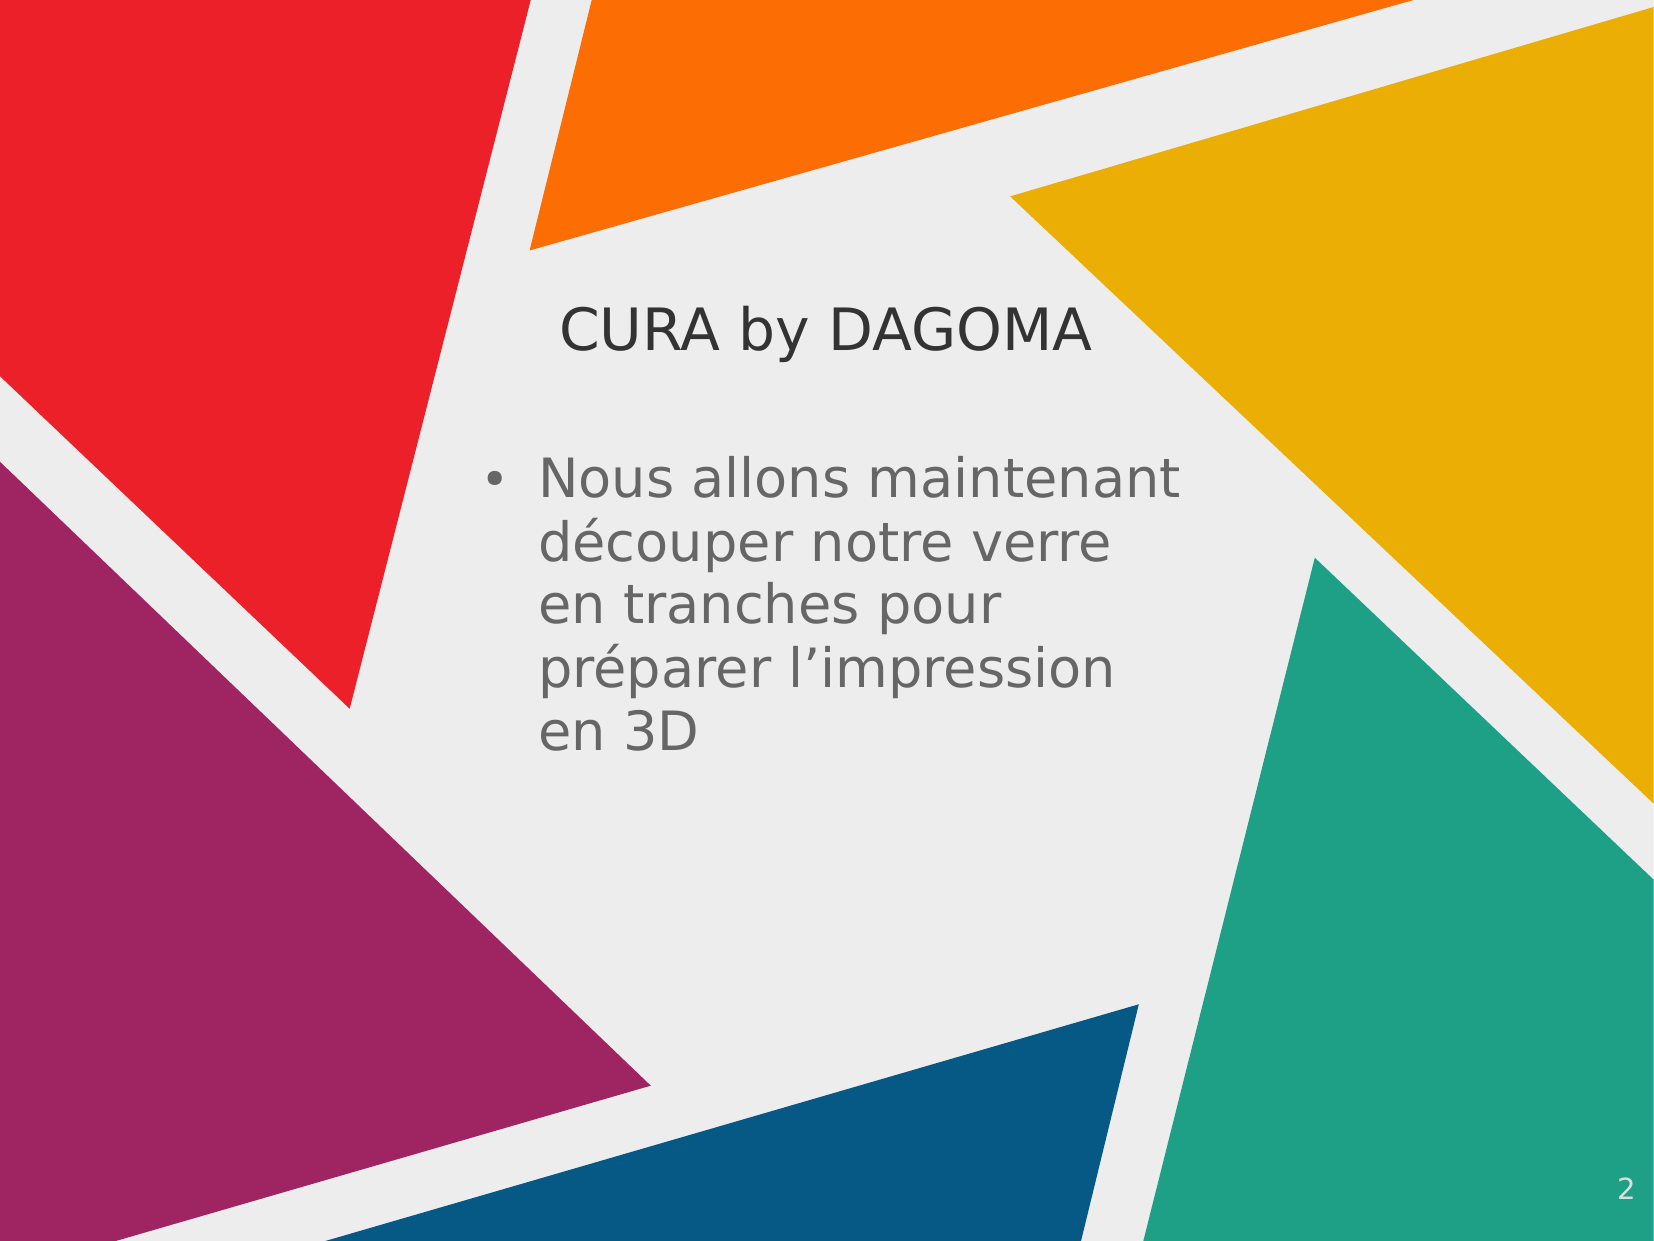

# CURA by DAGOMA
Nous allons maintenant découper notre verre en tranches pour préparer l’impression en 3D
2